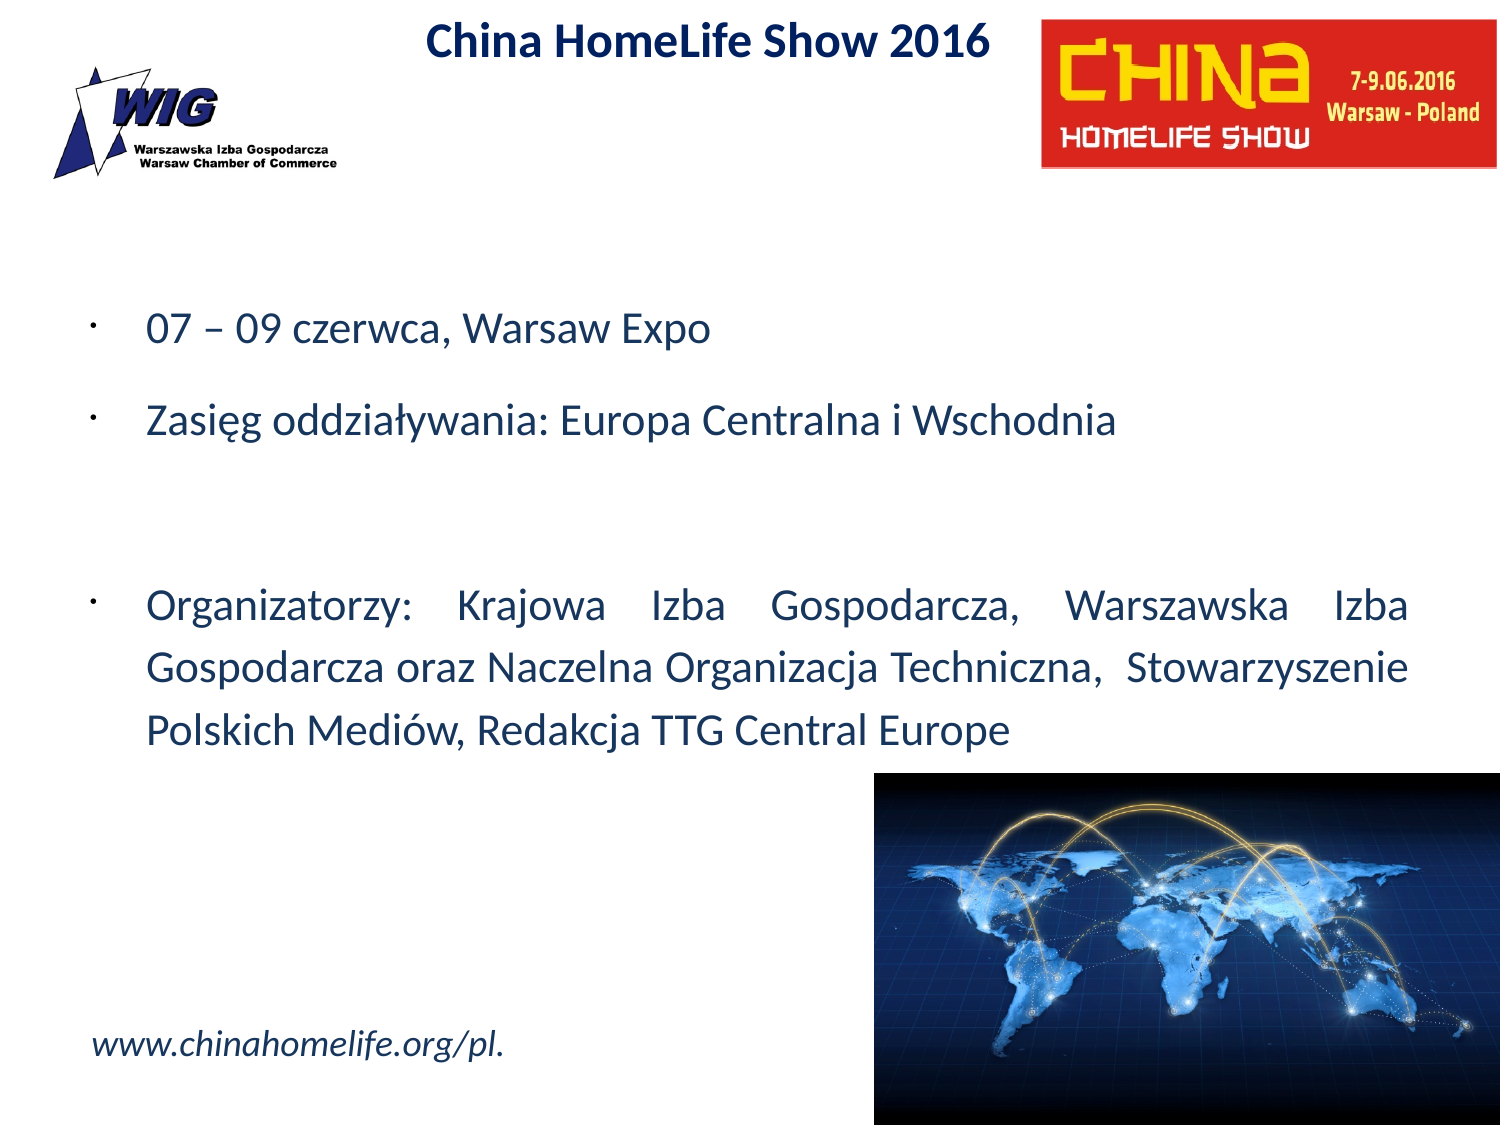

# China HomeLife Show 2016
07 – 09 czerwca, Warsaw Expo
Zasięg oddziaływania: Europa Centralna i Wschodnia
Organizatorzy: Krajowa Izba Gospodarcza, Warszawska Izba Gospodarcza oraz Naczelna Organizacja Techniczna, Stowarzyszenie Polskich Mediów, Redakcja TTG Central Europe
www.chinahomelife.org/pl.